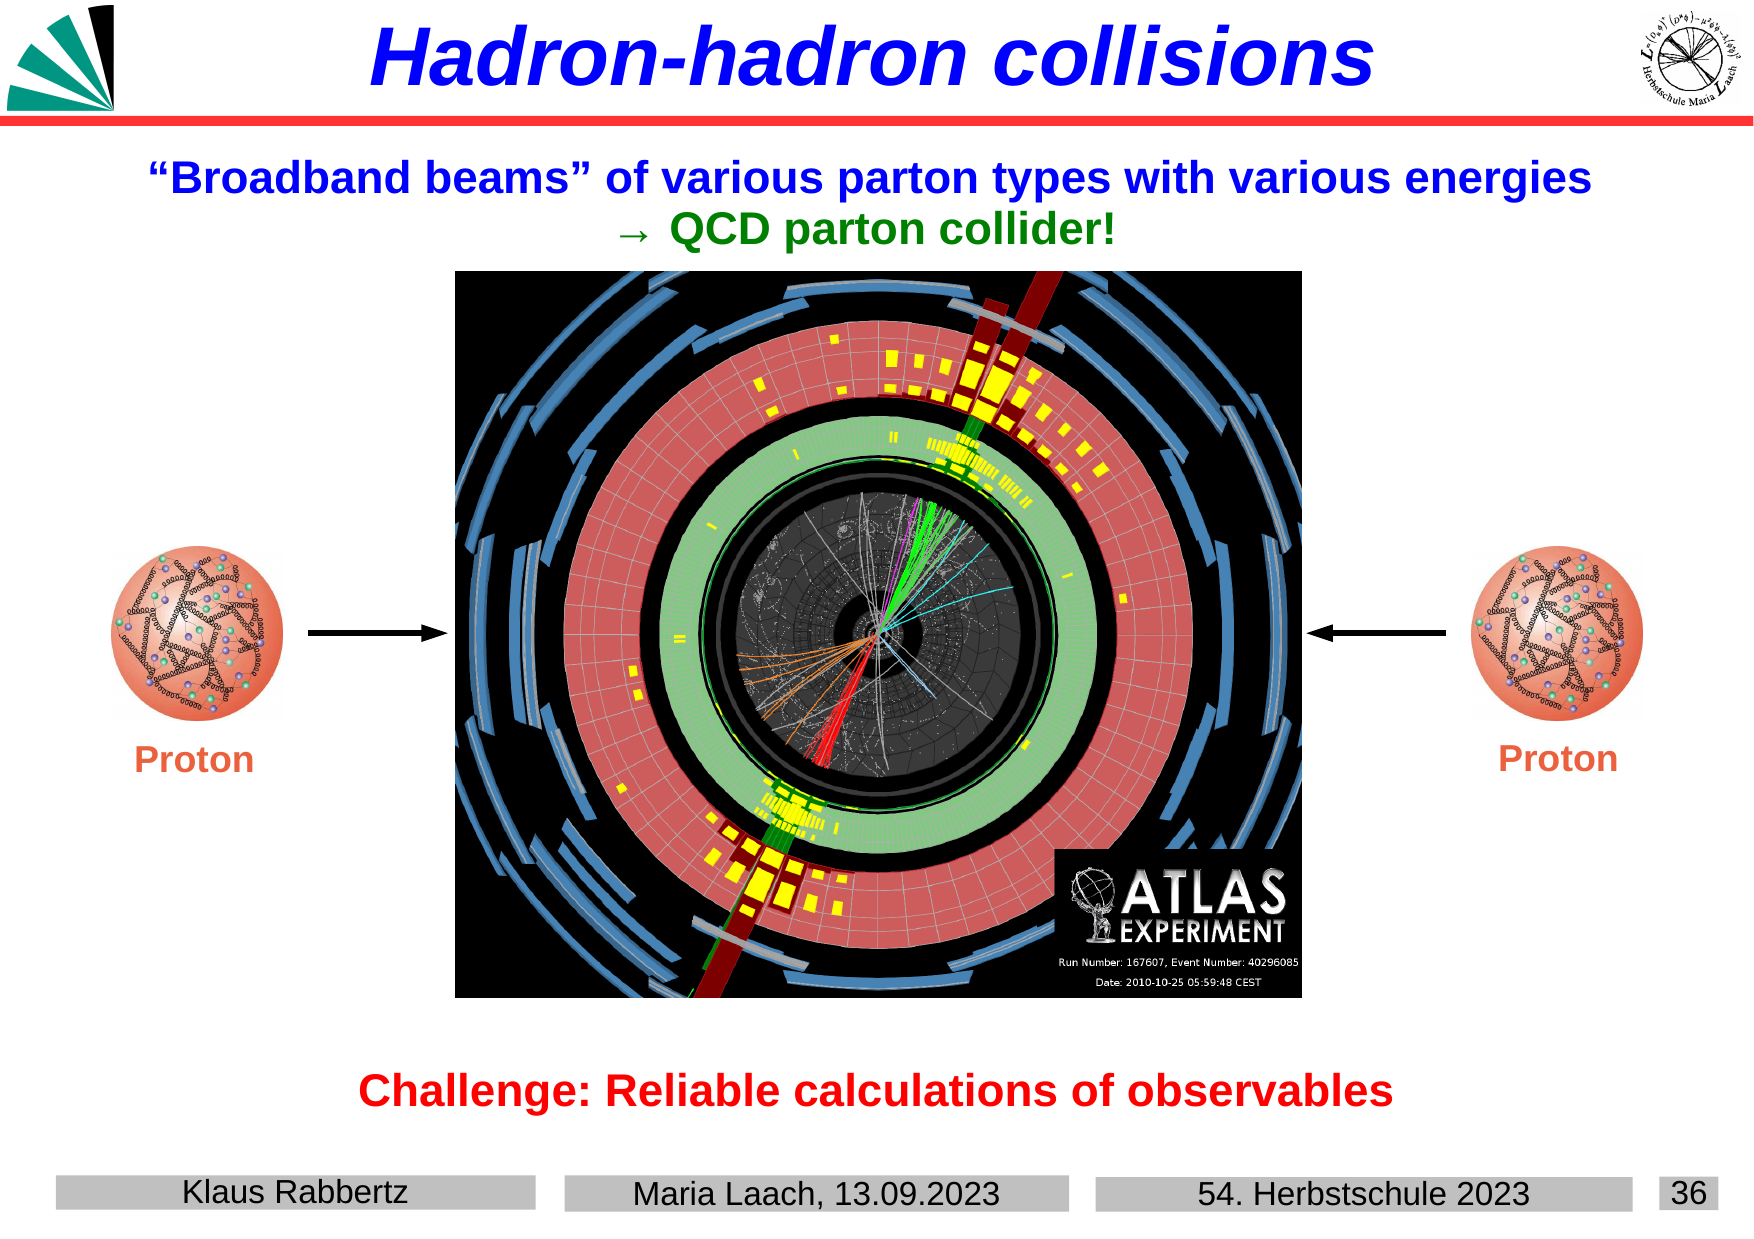

# Hadron-hadron collisions
“Broadband beams” of various parton types with various energies
→ QCD parton collider!
Proton
Proton
Challenge: Reliable calculations of observables